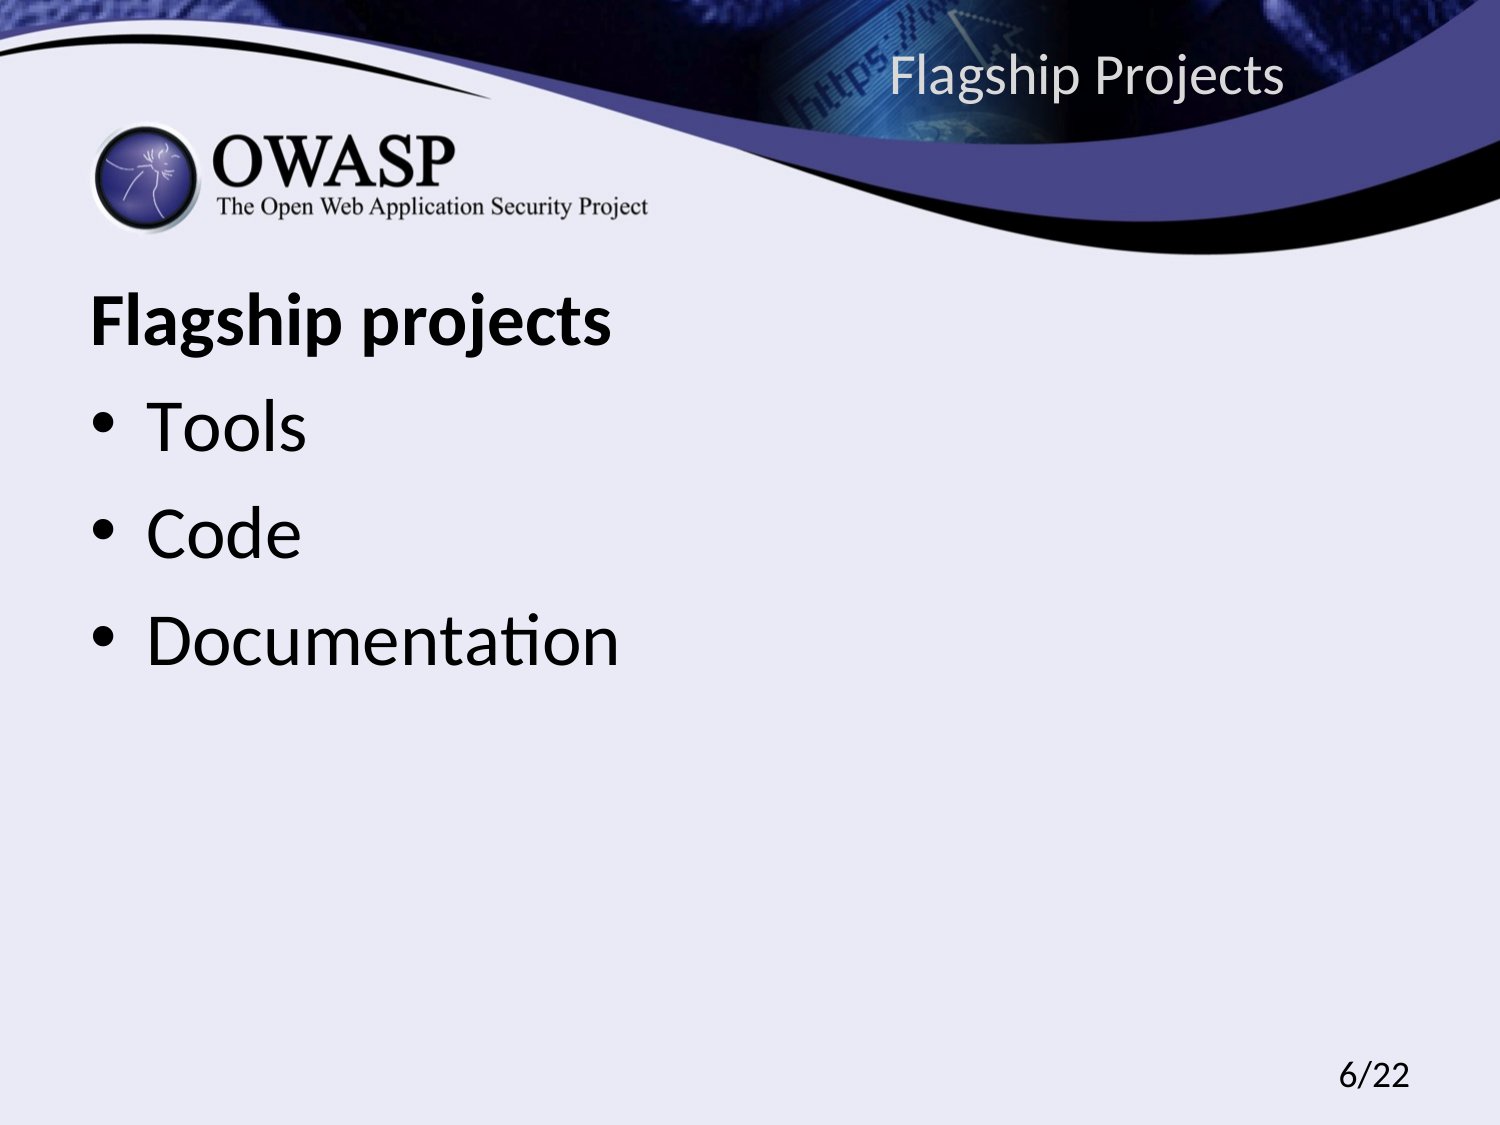

Flagship Projects
# Flagship projects
Tools
Code
Documentation
6